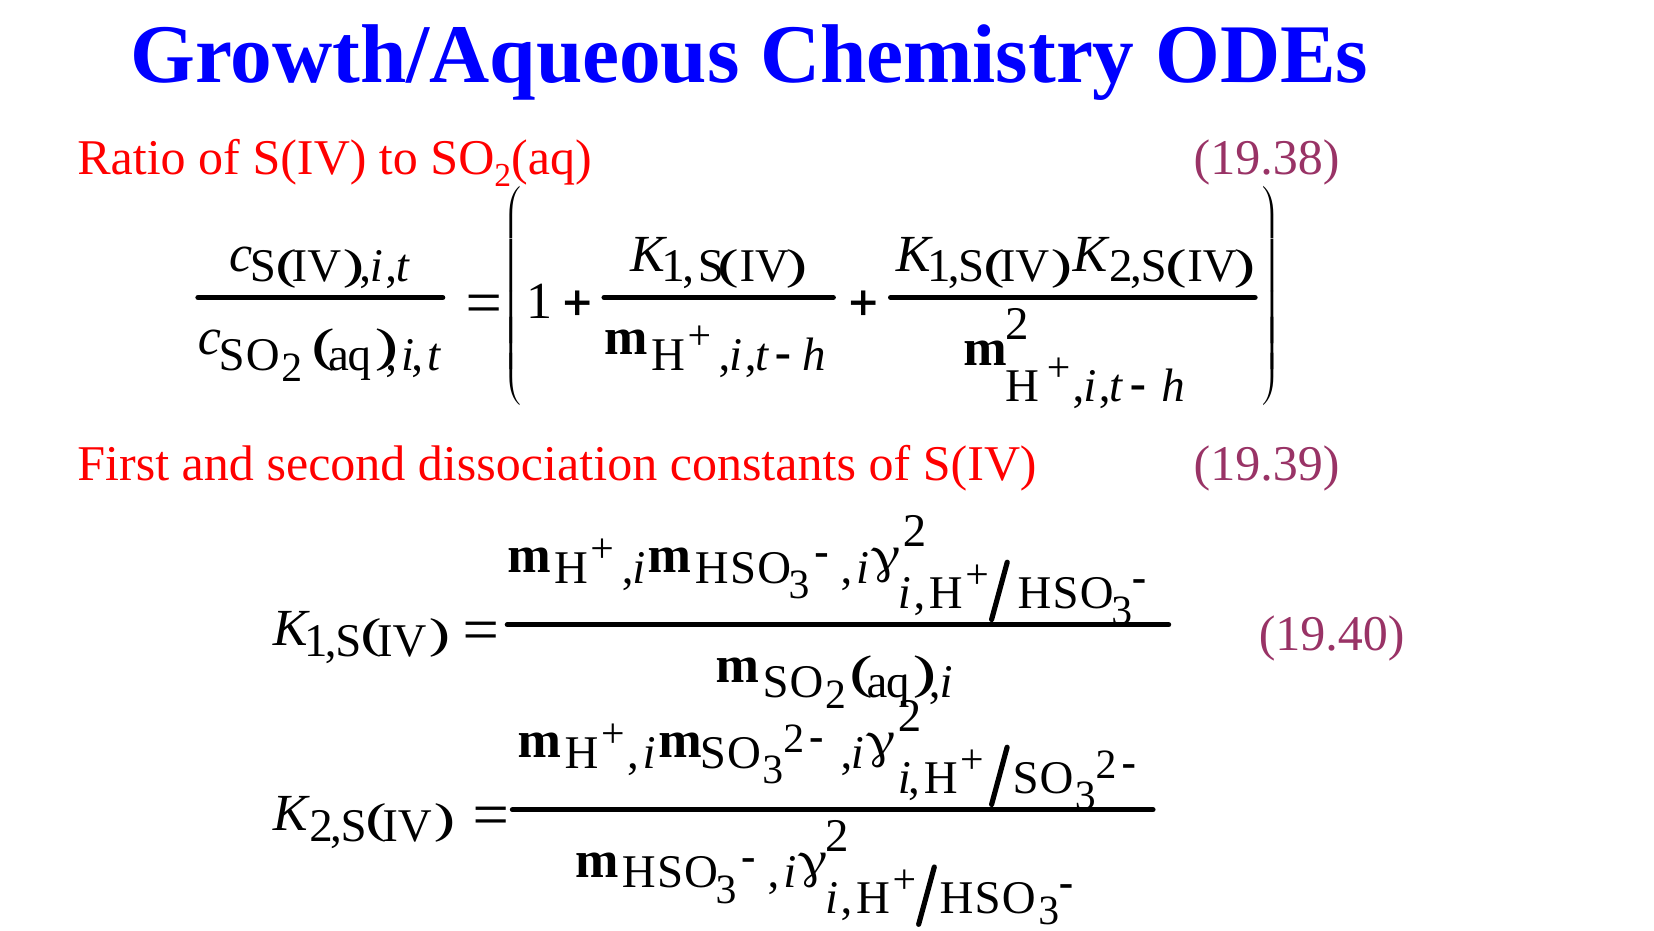

# Growth/Aqueous Chemistry ODEs
Ratio of S(IV) to SO2(aq)	(19.38)
First and second dissociation constants of S(IV) 	(19.39)
		(19.40)